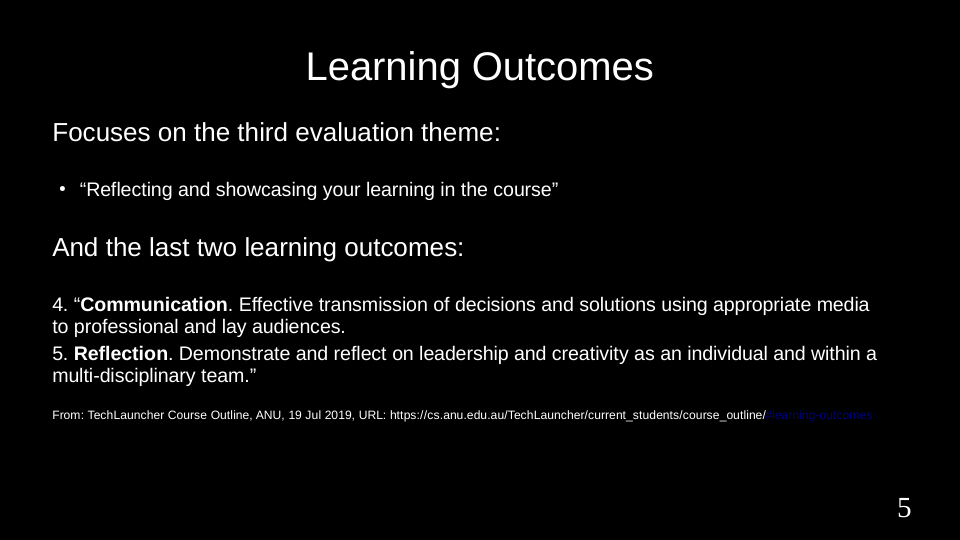

# Learning Outcomes
Focuses on the third evaluation theme:
“Reflecting and showcasing your learning in the course”
And the last two learning outcomes:
4. “Communication. Effective transmission of decisions and solutions using appropriate media to professional and lay audiences.
5. Reflection. Demonstrate and reflect on leadership and creativity as an individual and within a multi-disciplinary team.”
From: TechLauncher Course Outline, ANU, 19 Jul 2019, URL: https://cs.anu.edu.au/TechLauncher/current_students/course_outline/#learning-outcomes
5